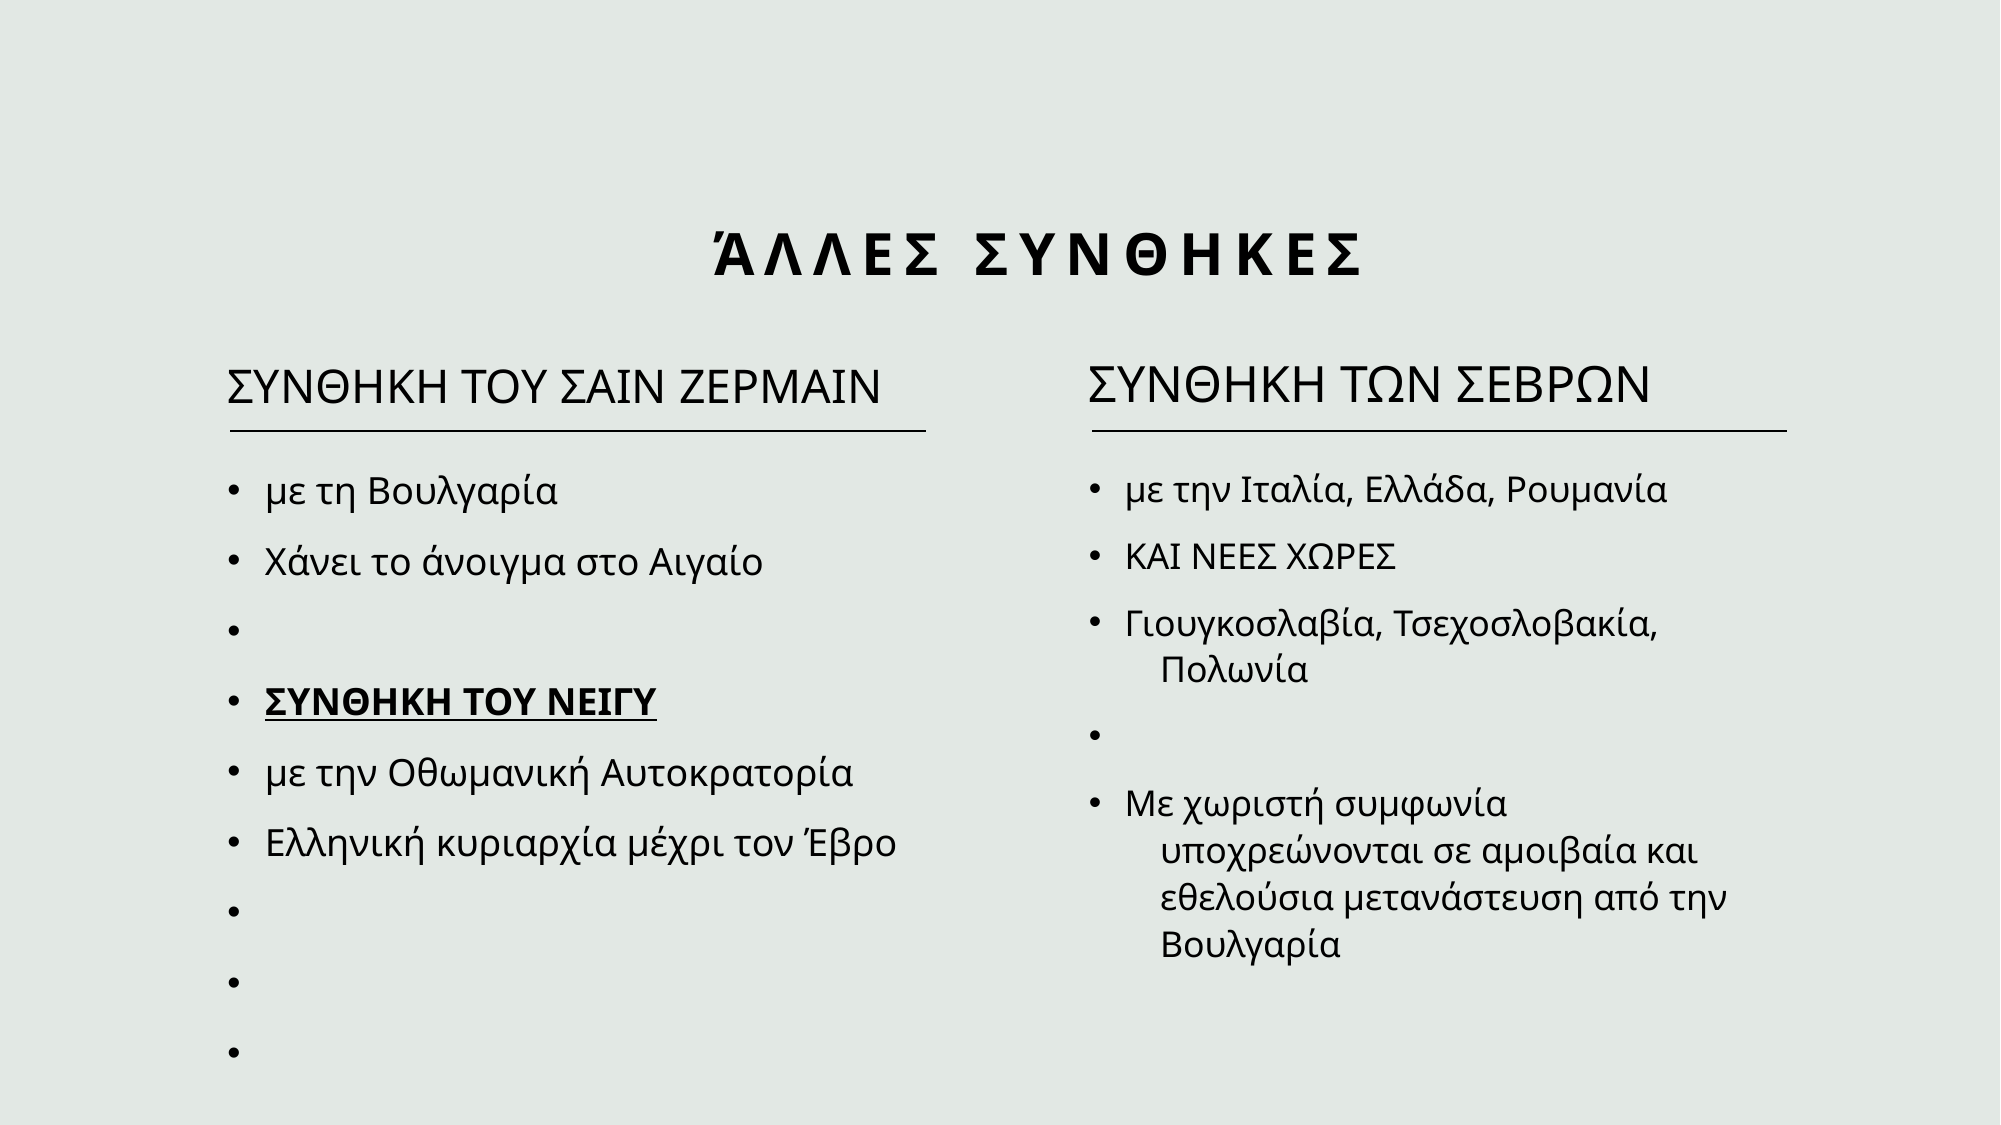

# Άλλες συνθηκεσ
ΣΥΝΘΗΚΗ ΤΟΥ ΣΑΙΝ ΖΕΡΜΑΙΝ
ΣΥΝΘΗΚΗ ΤΩΝ ΣΕΒΡΩΝ
με τη Βουλγαρία
Χάνει το άνοιγμα στο Αιγαίο
ΣΥΝΘΗΚΗ ΤΟΥ ΝΕΙΓΥ
με την Οθωμανική Αυτοκρατορία
Ελληνική κυριαρχία μέχρι τον Έβρο
με την Ιταλία, Ελλάδα, Ρουμανία
ΚΑΙ ΝΕΕΣ ΧΩΡΕΣ
Γιουγκοσλαβία, Τσεχοσλοβακία, Πολωνία
Με χωριστή συμφωνία υποχρεώνονται σε αμοιβαία και εθελούσια μετανάστευση από την Βουλγαρία